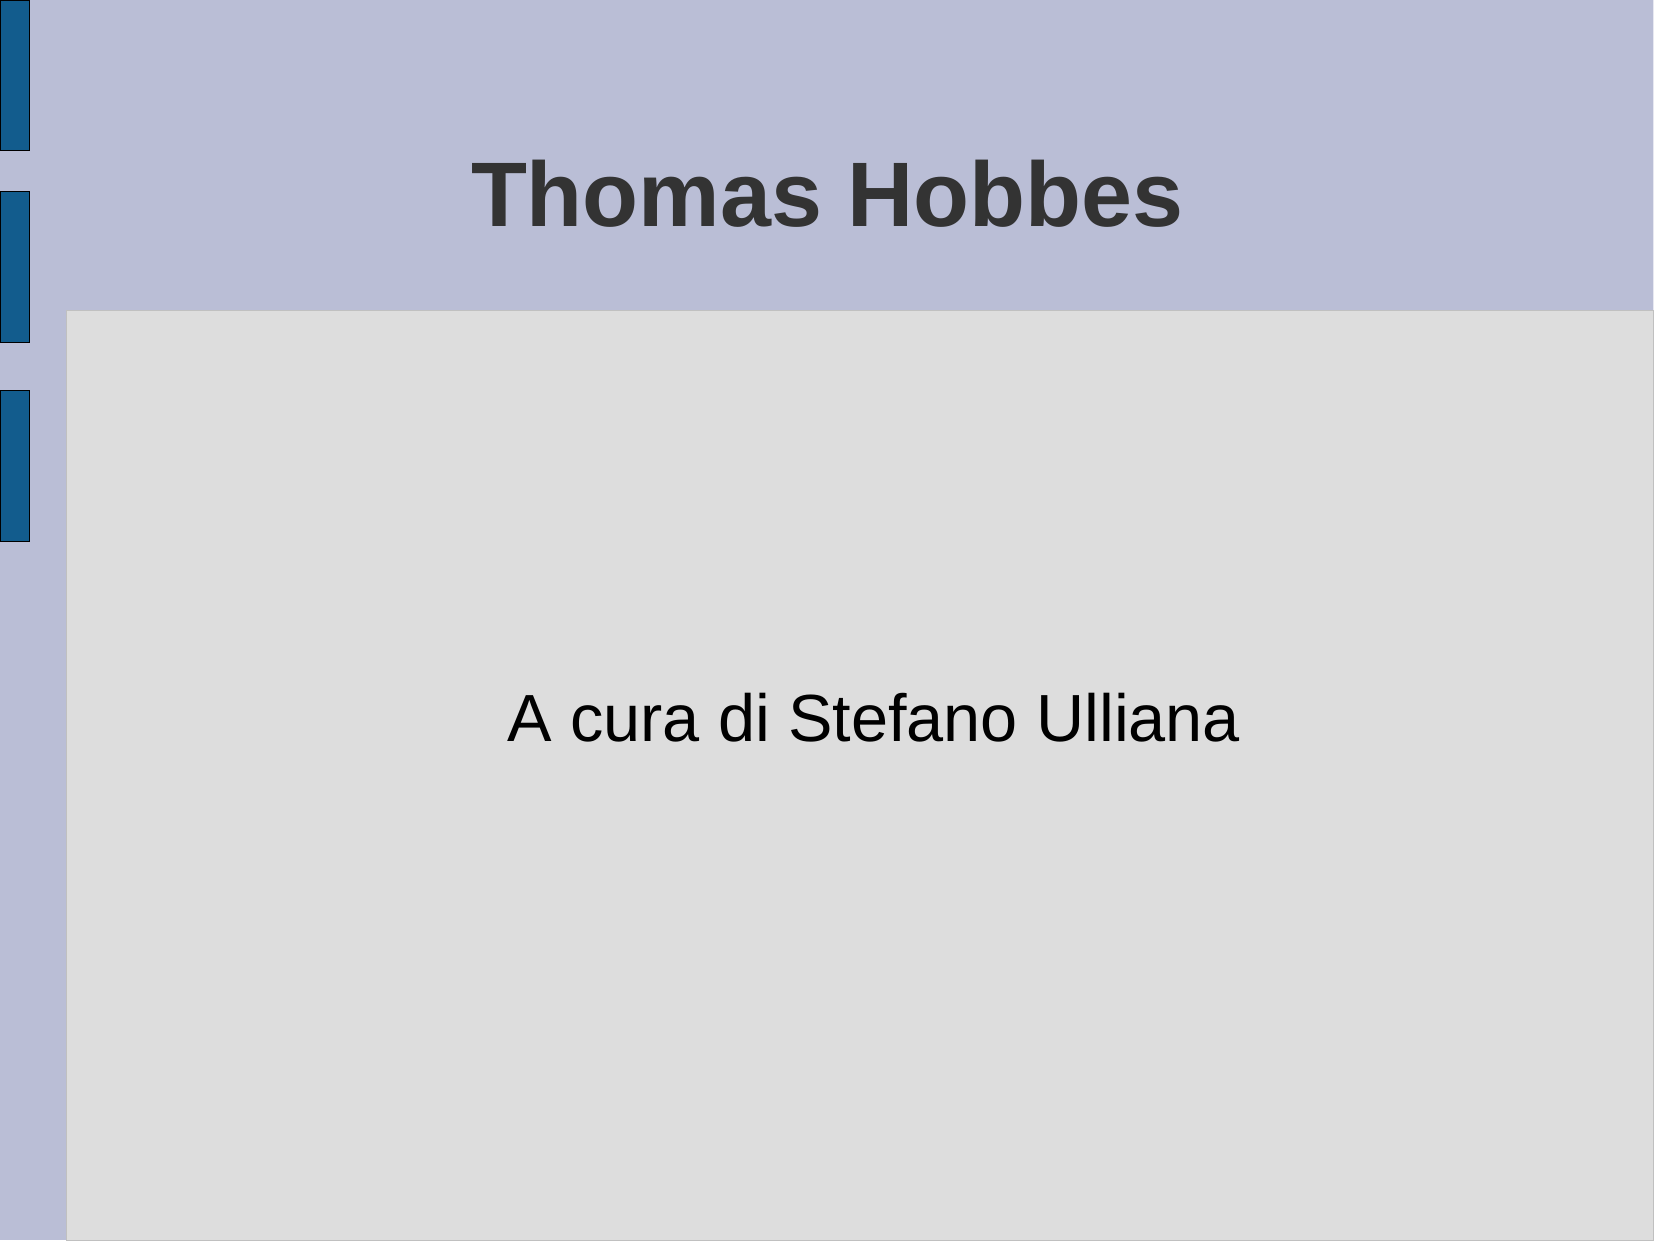

# Thomas Hobbes
A cura di Stefano Ulliana